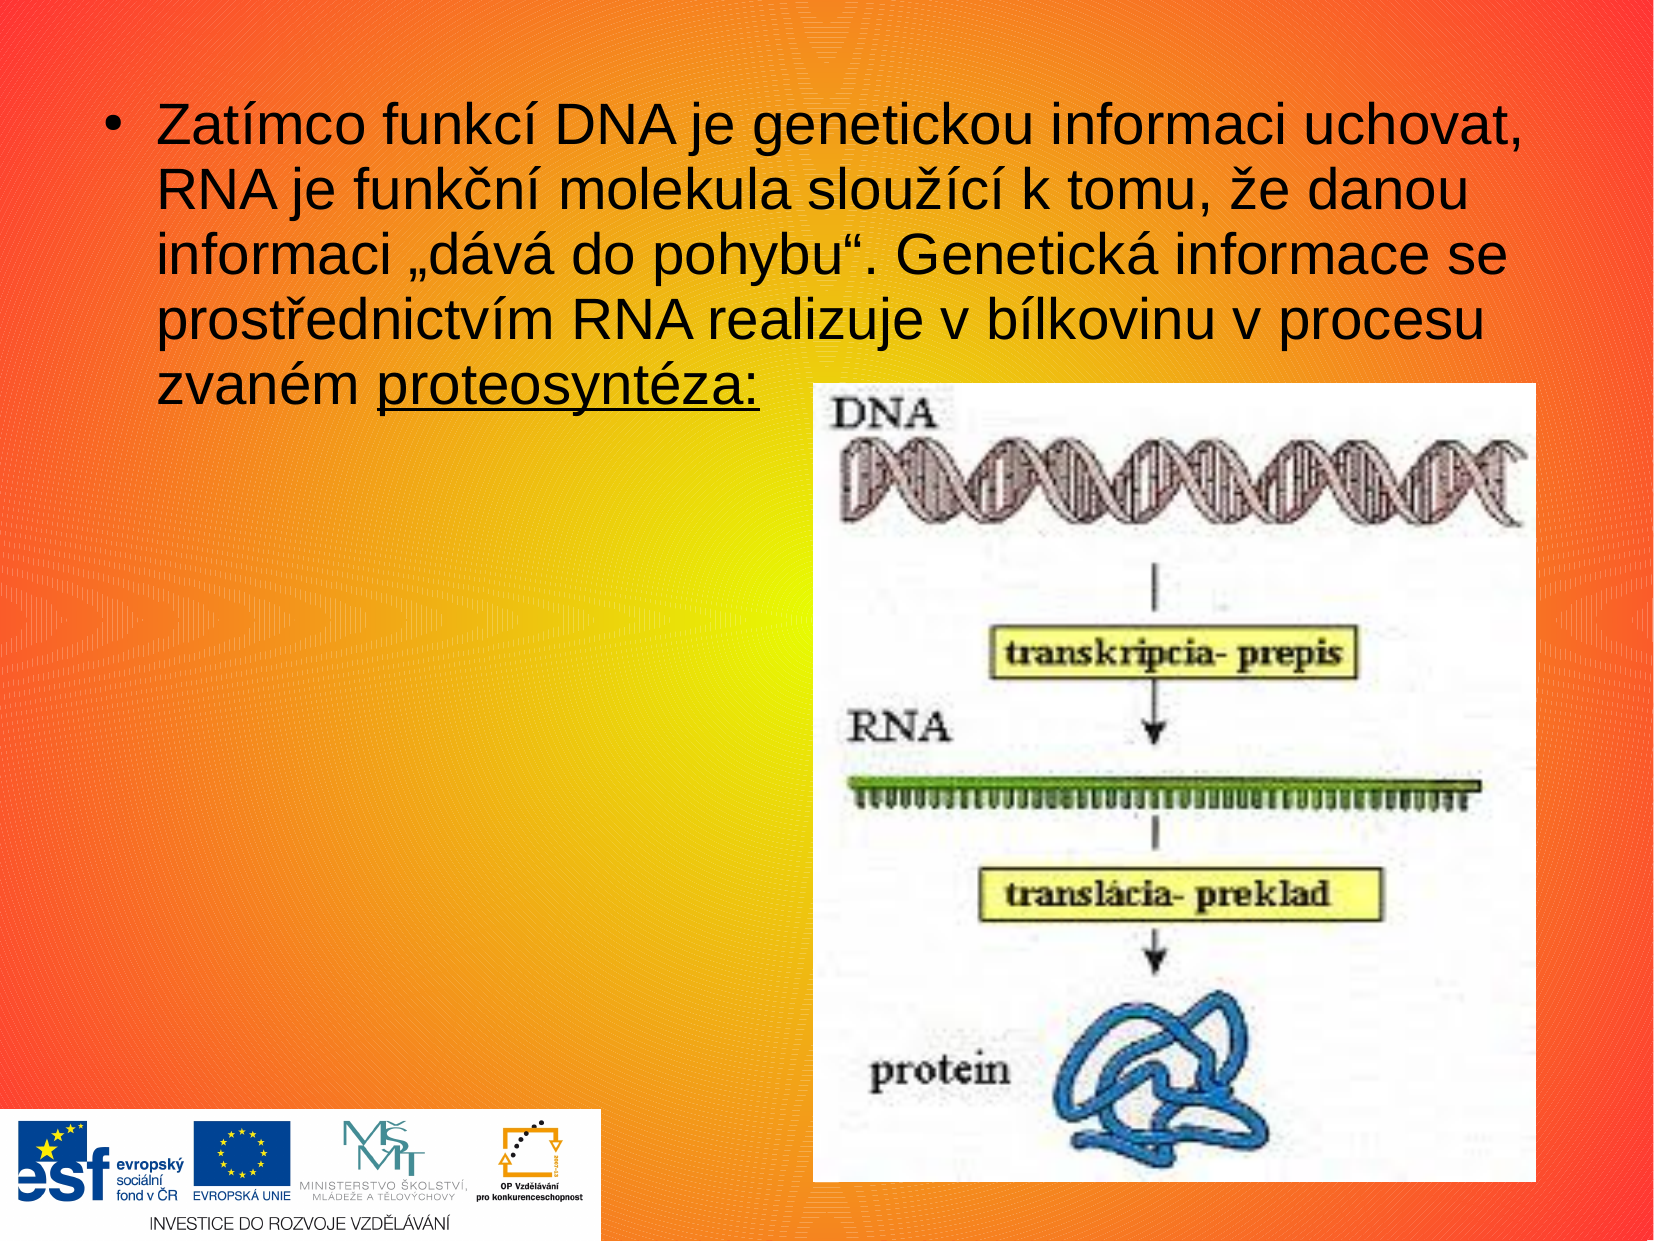

# Zatímco funkcí DNA je genetickou informaci uchovat, RNA je funkční molekula sloužící k tomu, že danou informaci „dává do pohybu“. Genetická informace se prostřednictvím RNA realizuje v bílkovinu v procesu zvaném proteosyntéza: